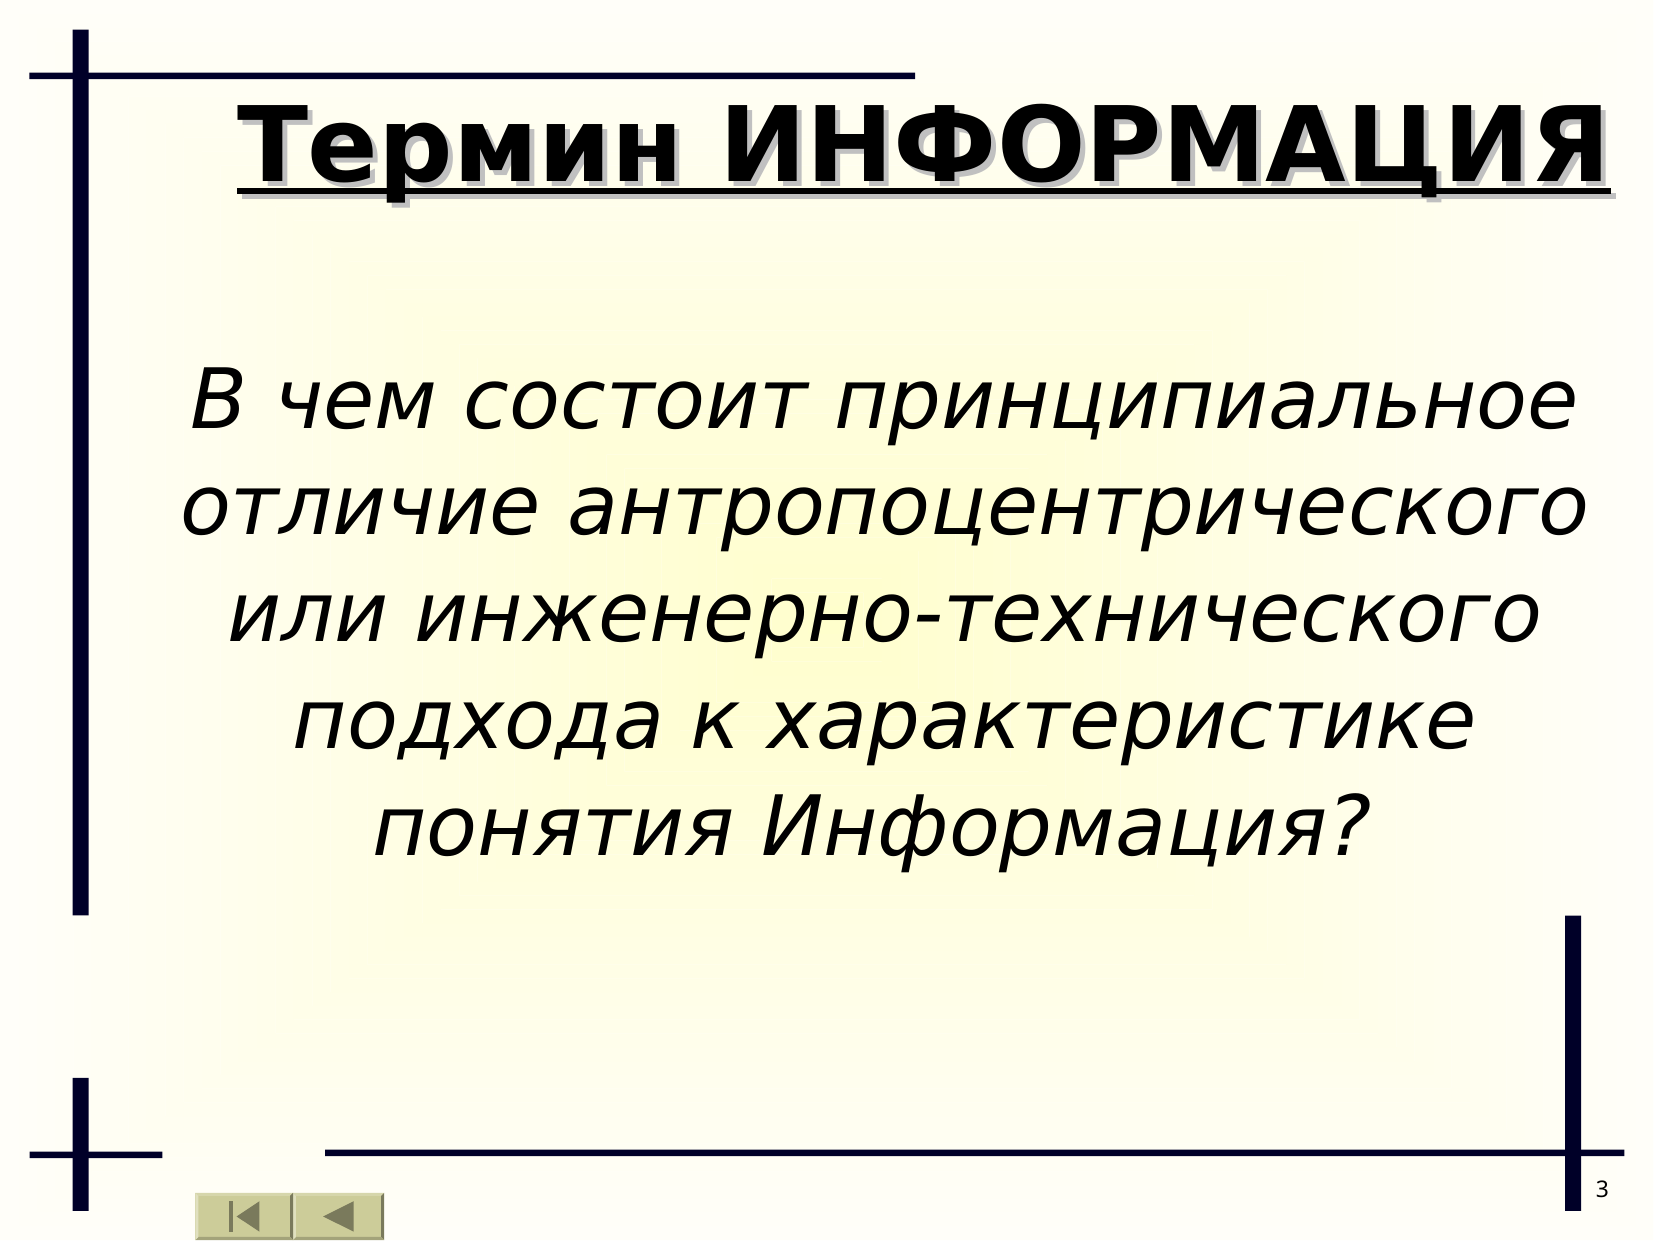

Термин ИНФОРМАЦИЯ
В чем состоит принципиальное отличие антропоцентрического или инженерно-технического подхода к характеристике понятия Информация?